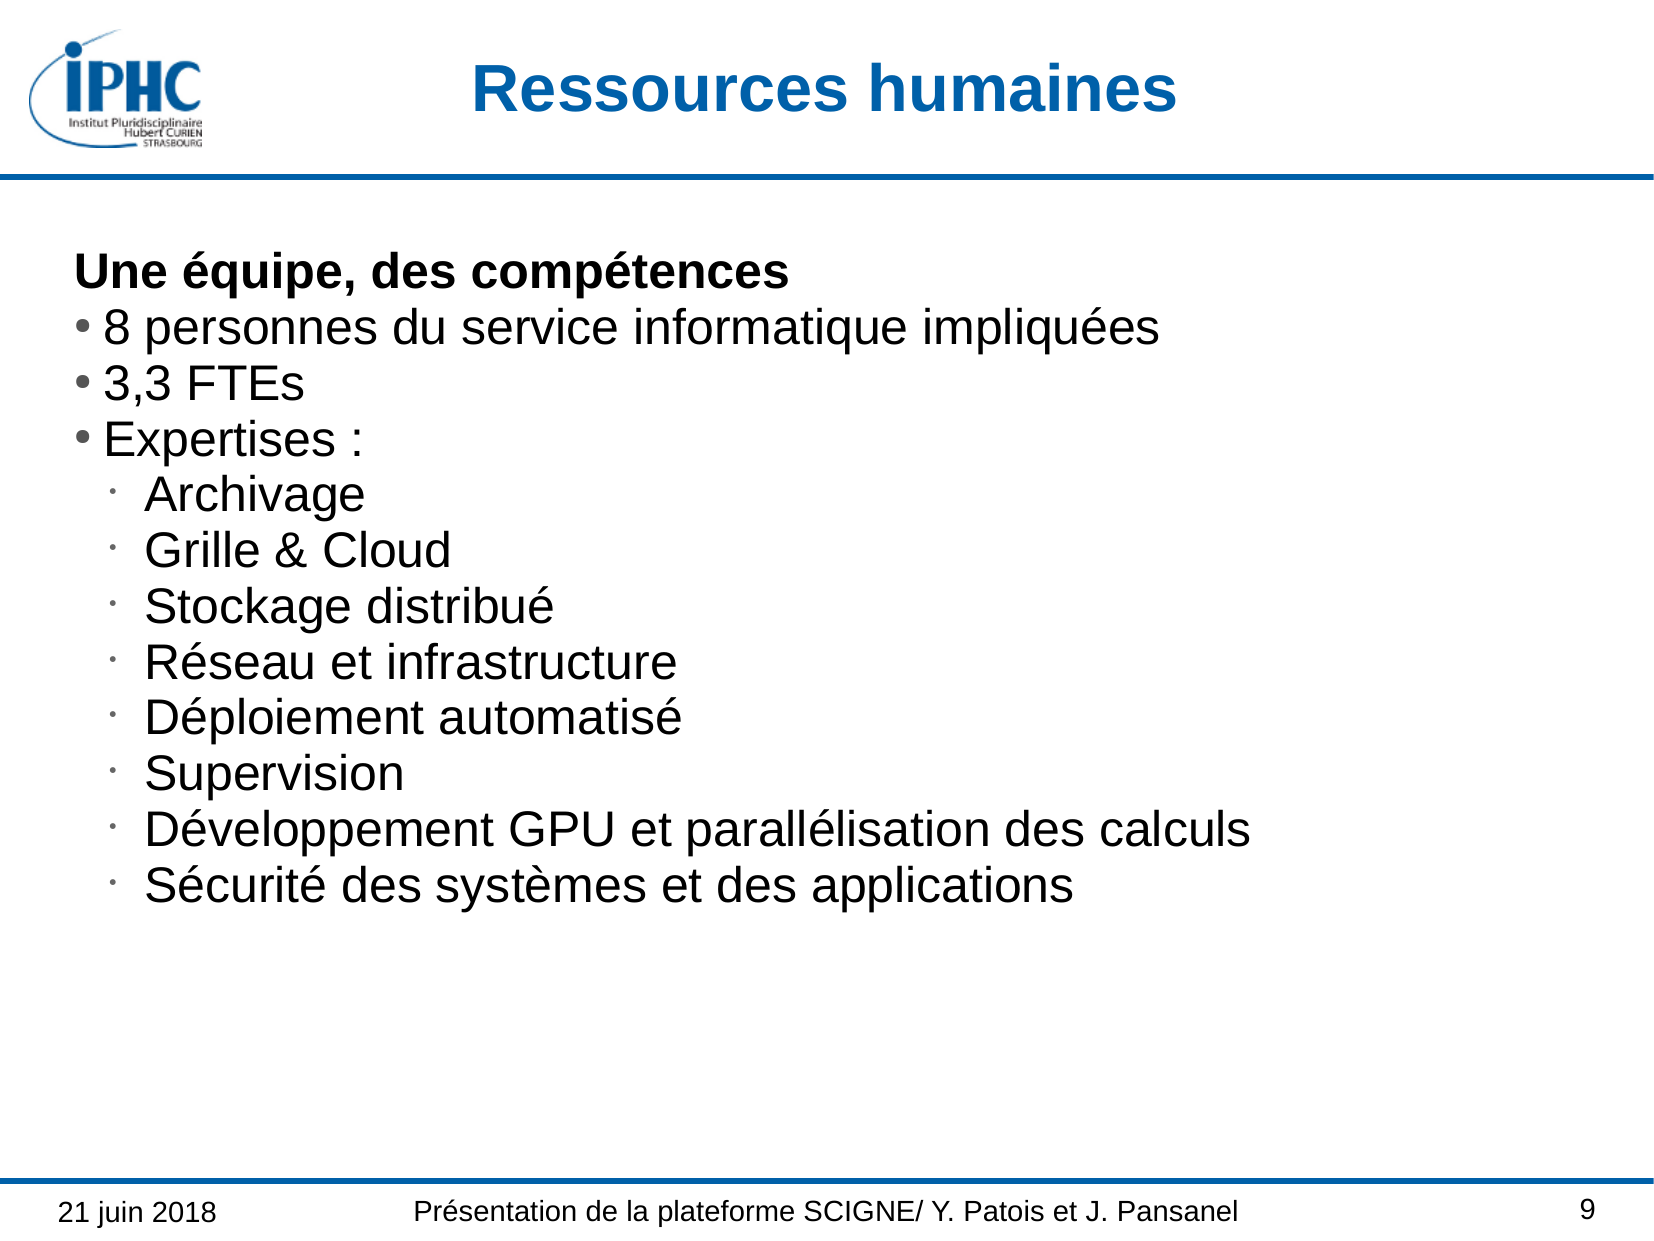

Ressources humaines
Une équipe, des compétences
8 personnes du service informatique impliquées
3,3 FTEs
Expertises :
Archivage
Grille & Cloud
Stockage distribué
Réseau et infrastructure
Déploiement automatisé
Supervision
Développement GPU et parallélisation des calculs
Sécurité des systèmes et des applications
9
Présentation de la plateforme SCIGNE/ Y. Patois et J. Pansanel
21 juin 2018